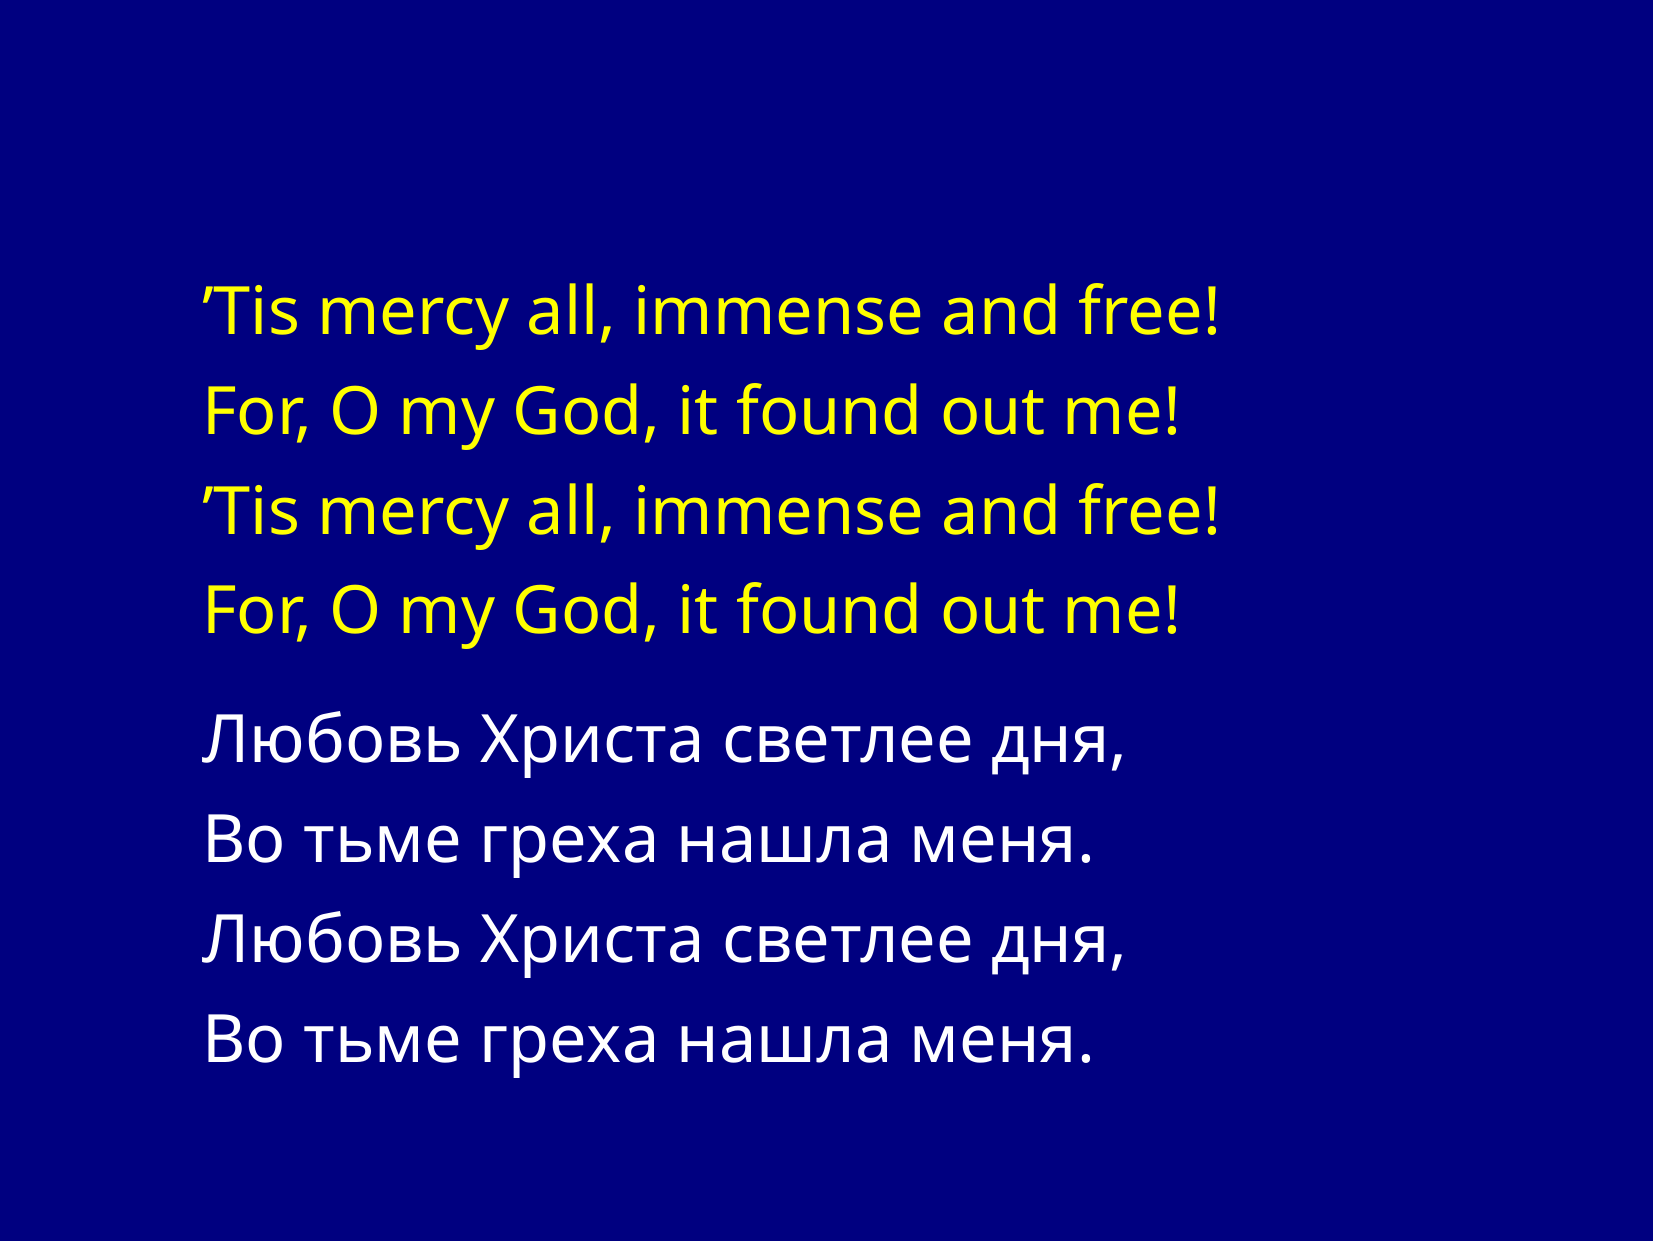

’Tis mercy all, immense and free!
	For, O my God, it found out me!
	’Tis mercy all, immense and free!
	For, O my God, it found out me!
	Любовь Христа светлее дня,
	Во тьме греха нашла меня.
	Любовь Христа светлее дня,
	Во тьме греха нашла меня.